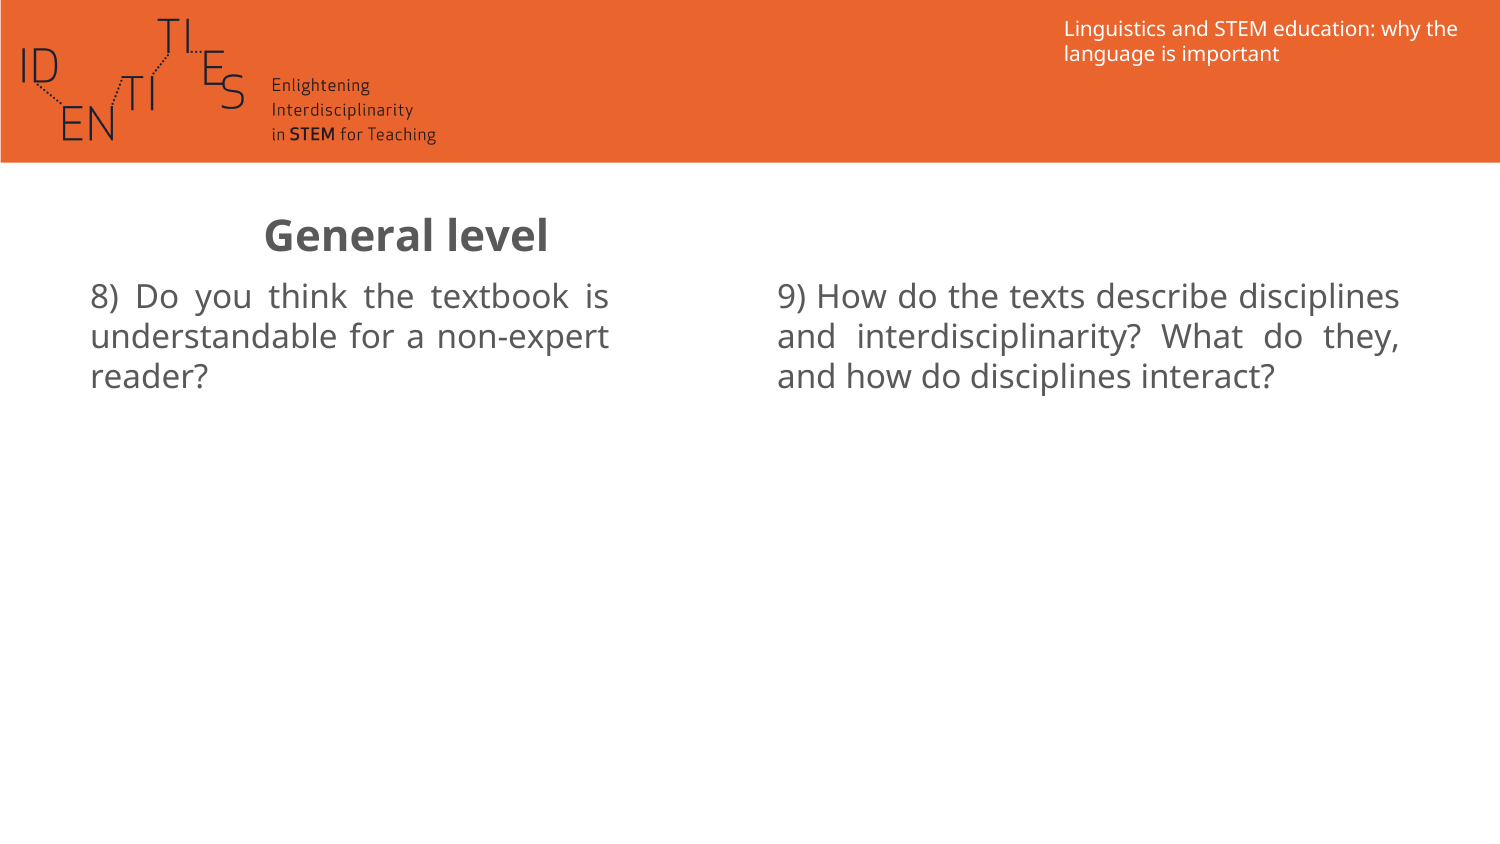

Linguistics and STEM education: why the language is important
#
General level
8) Do you think the textbook is understandable for a non-expert reader?
9) How do the texts describe disciplines and interdisciplinarity? What do they, and how do disciplines interact?